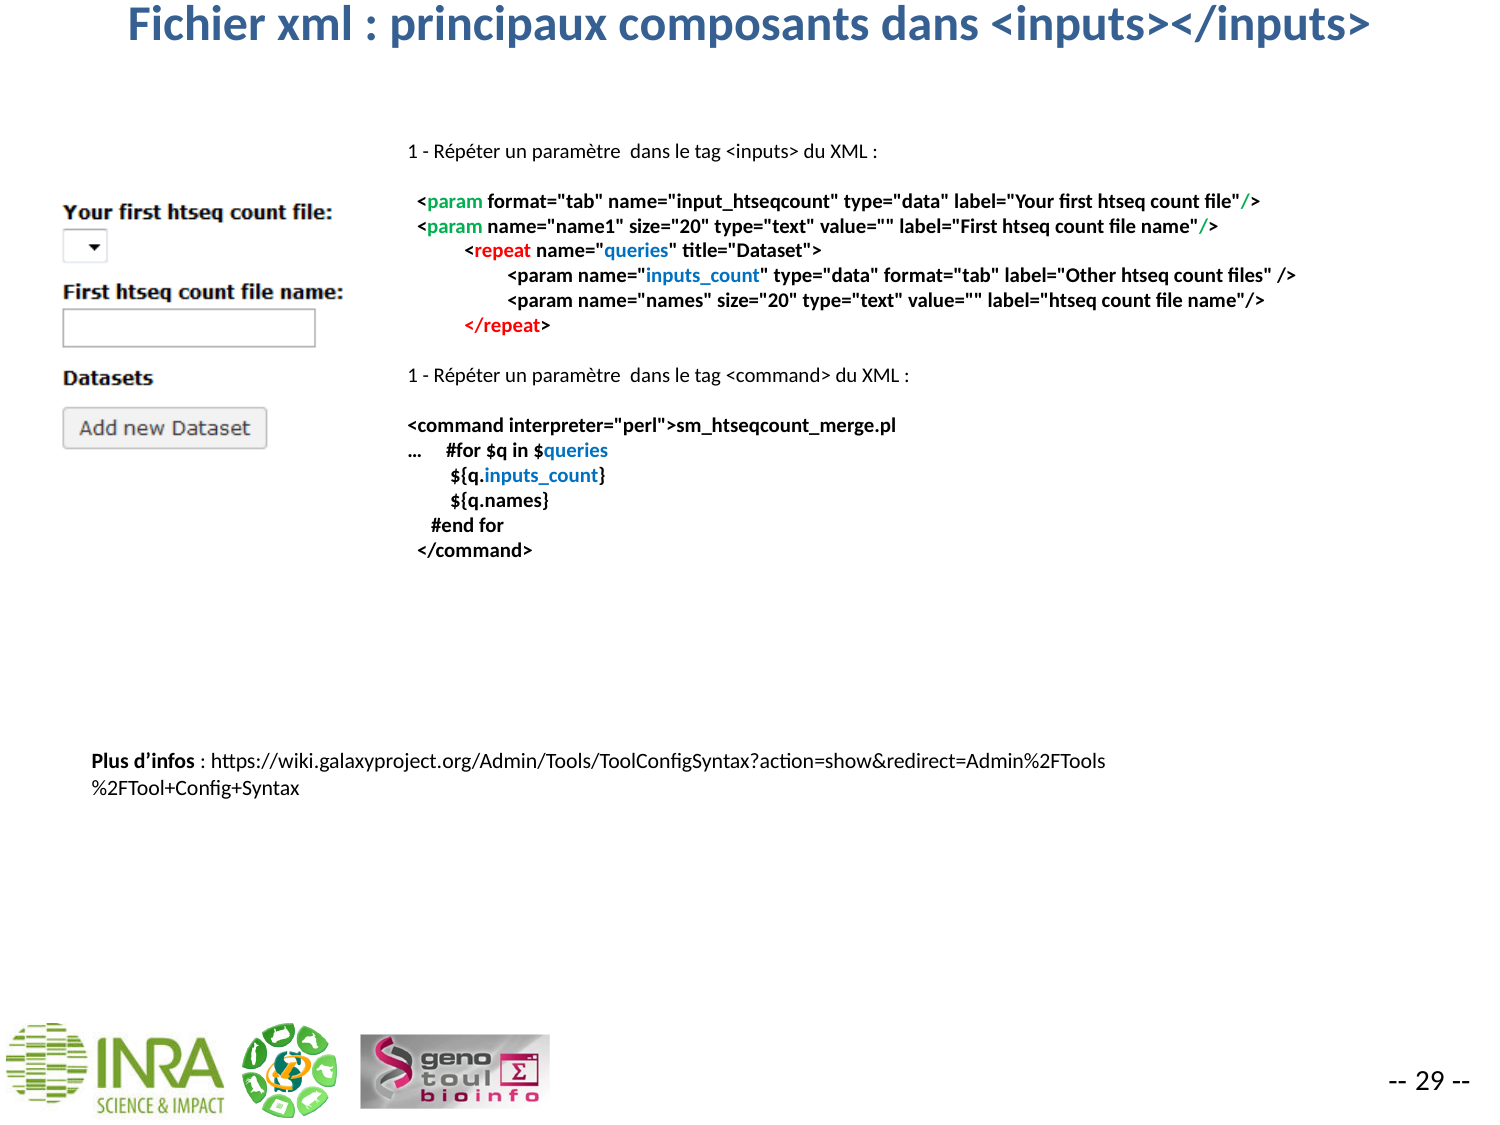

Fichier xml : principaux composants dans <inputs></inputs>
1 - Répéter un paramètre dans le tag <inputs> du XML :
  <param format="tab" name="input_htseqcount" type="data" label="Your first htseq count file"/>
  <param name="name1" size="20" type="text" value="" label="First htseq count file name"/>
            <repeat name="queries" title="Dataset">
                 <param name="inputs_count" type="data" format="tab" label="Other htseq count files" />
                 <param name="names" size="20" type="text" value="" label="htseq count file name"/>
            </repeat>
1 - Répéter un paramètre dans le tag <command> du XML :
<command interpreter="perl">sm_htseqcount_merge.pl
…     #for $q in $queries
         ${q.inputs_count}
         ${q.names}
     #end for
  </command>
Plus d’infos : https://wiki.galaxyproject.org/Admin/Tools/ToolConfigSyntax?action=show&redirect=Admin%2FTools%2FTool+Config+Syntax